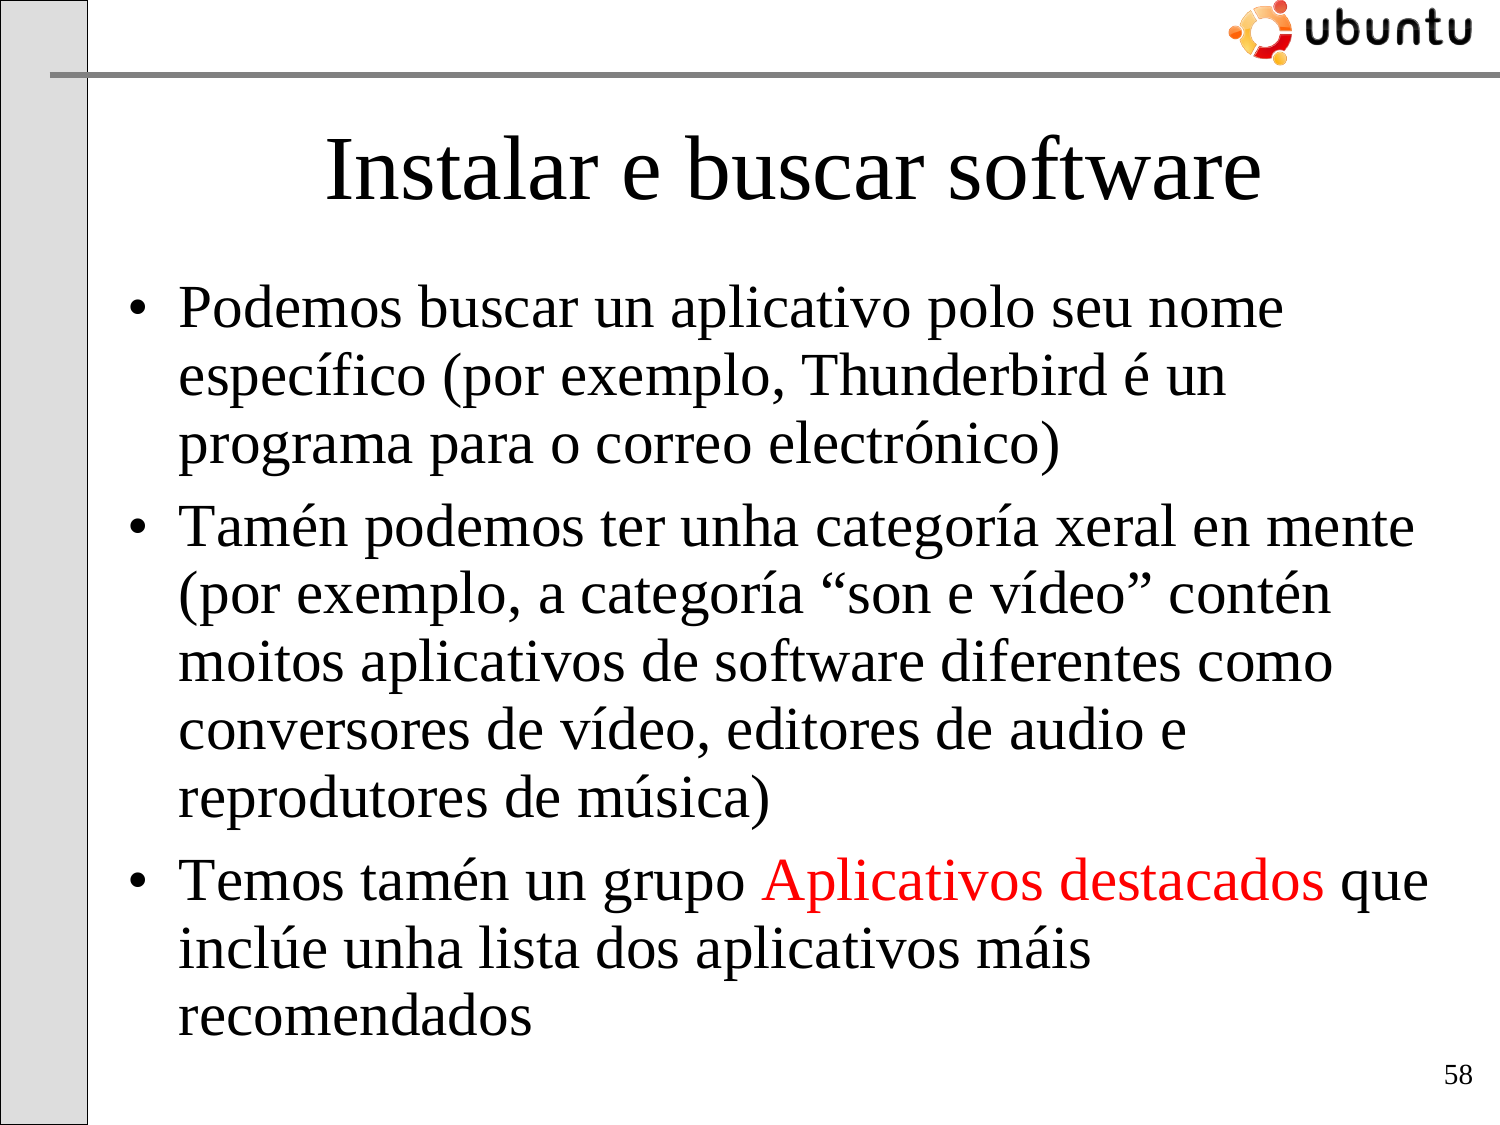

# Instalar e buscar software
Podemos buscar un aplicativo polo seu nome específico (por exemplo, Thunderbird é un programa para o correo electrónico)
Tamén podemos ter unha categoría xeral en mente (por exemplo, a categoría “son e vídeo” contén moitos aplicativos de software diferentes como conversores de vídeo, editores de audio e reprodutores de música)
Temos tamén un grupo Aplicativos destacados que inclúe unha lista dos aplicativos máis recomendados
58